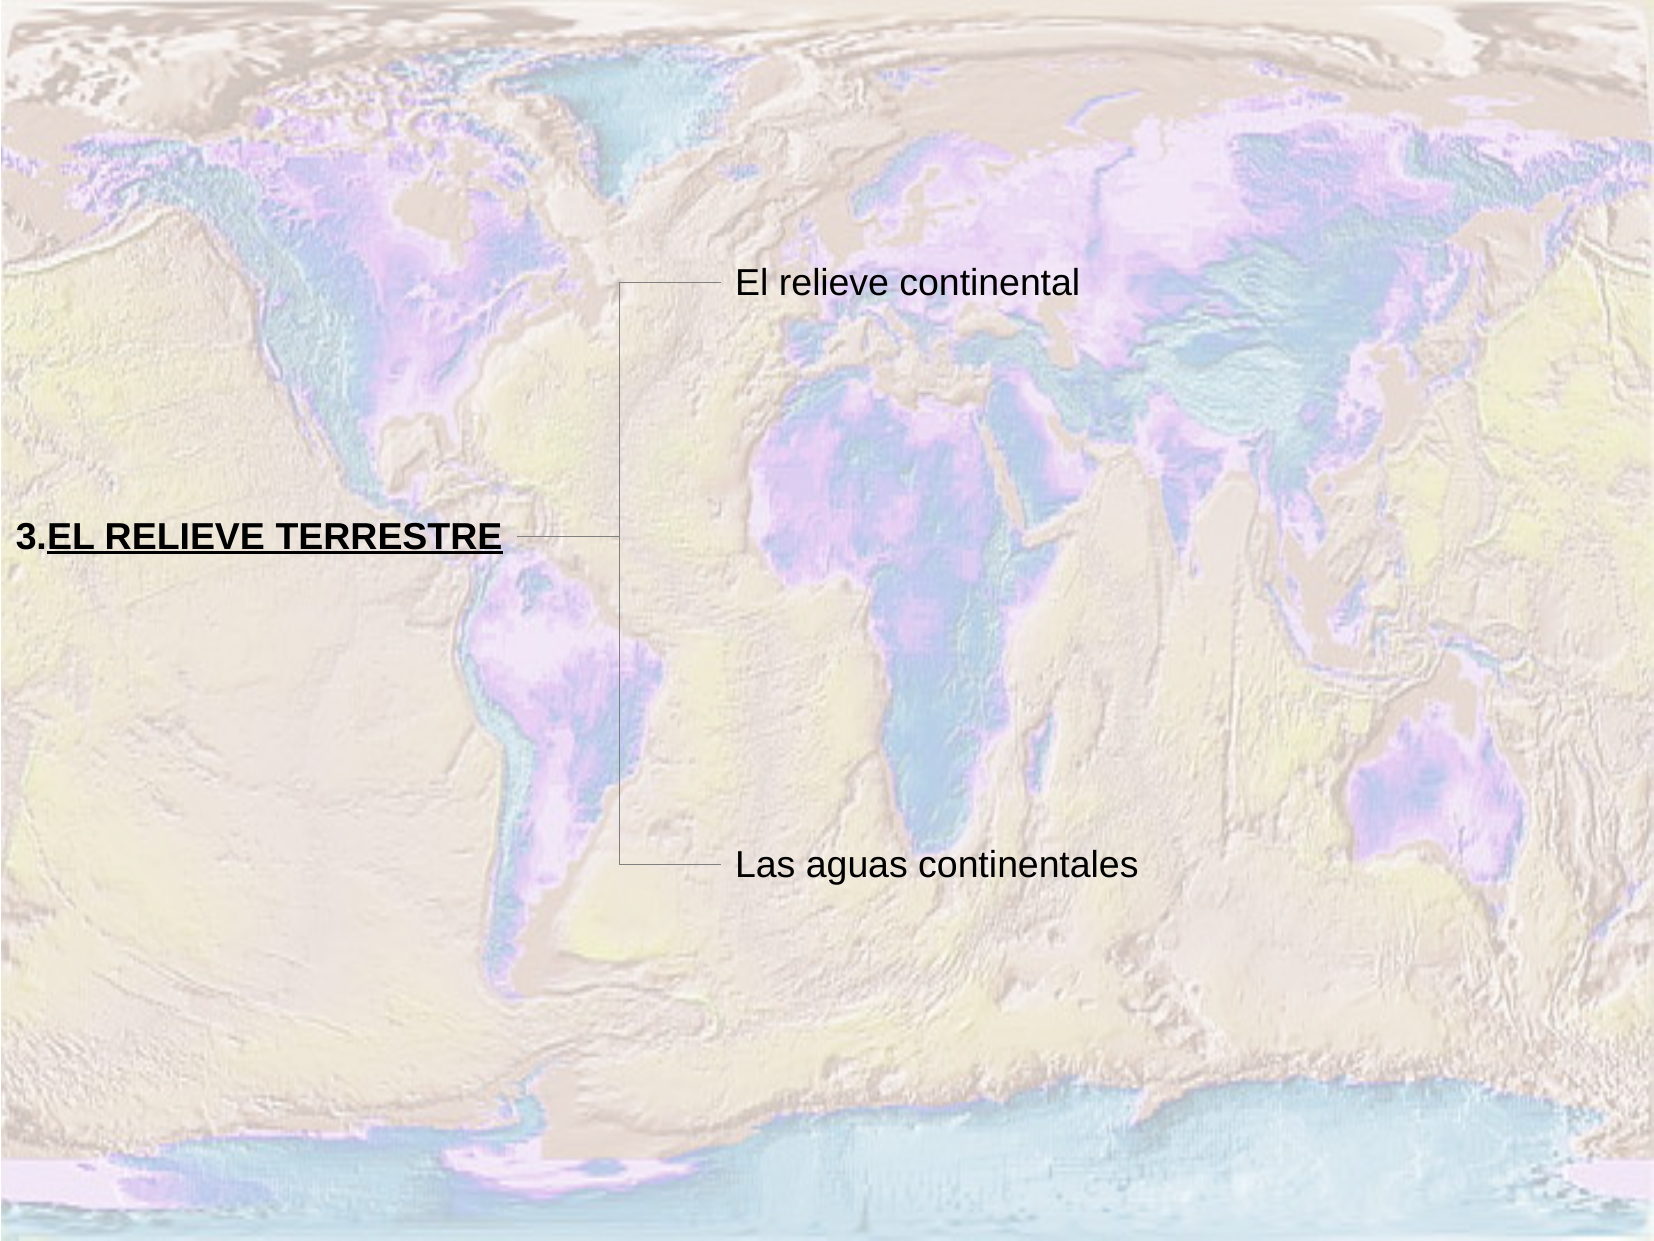

El relieve continental
3.EL RELIEVE TERRESTRE
Las aguas continentales